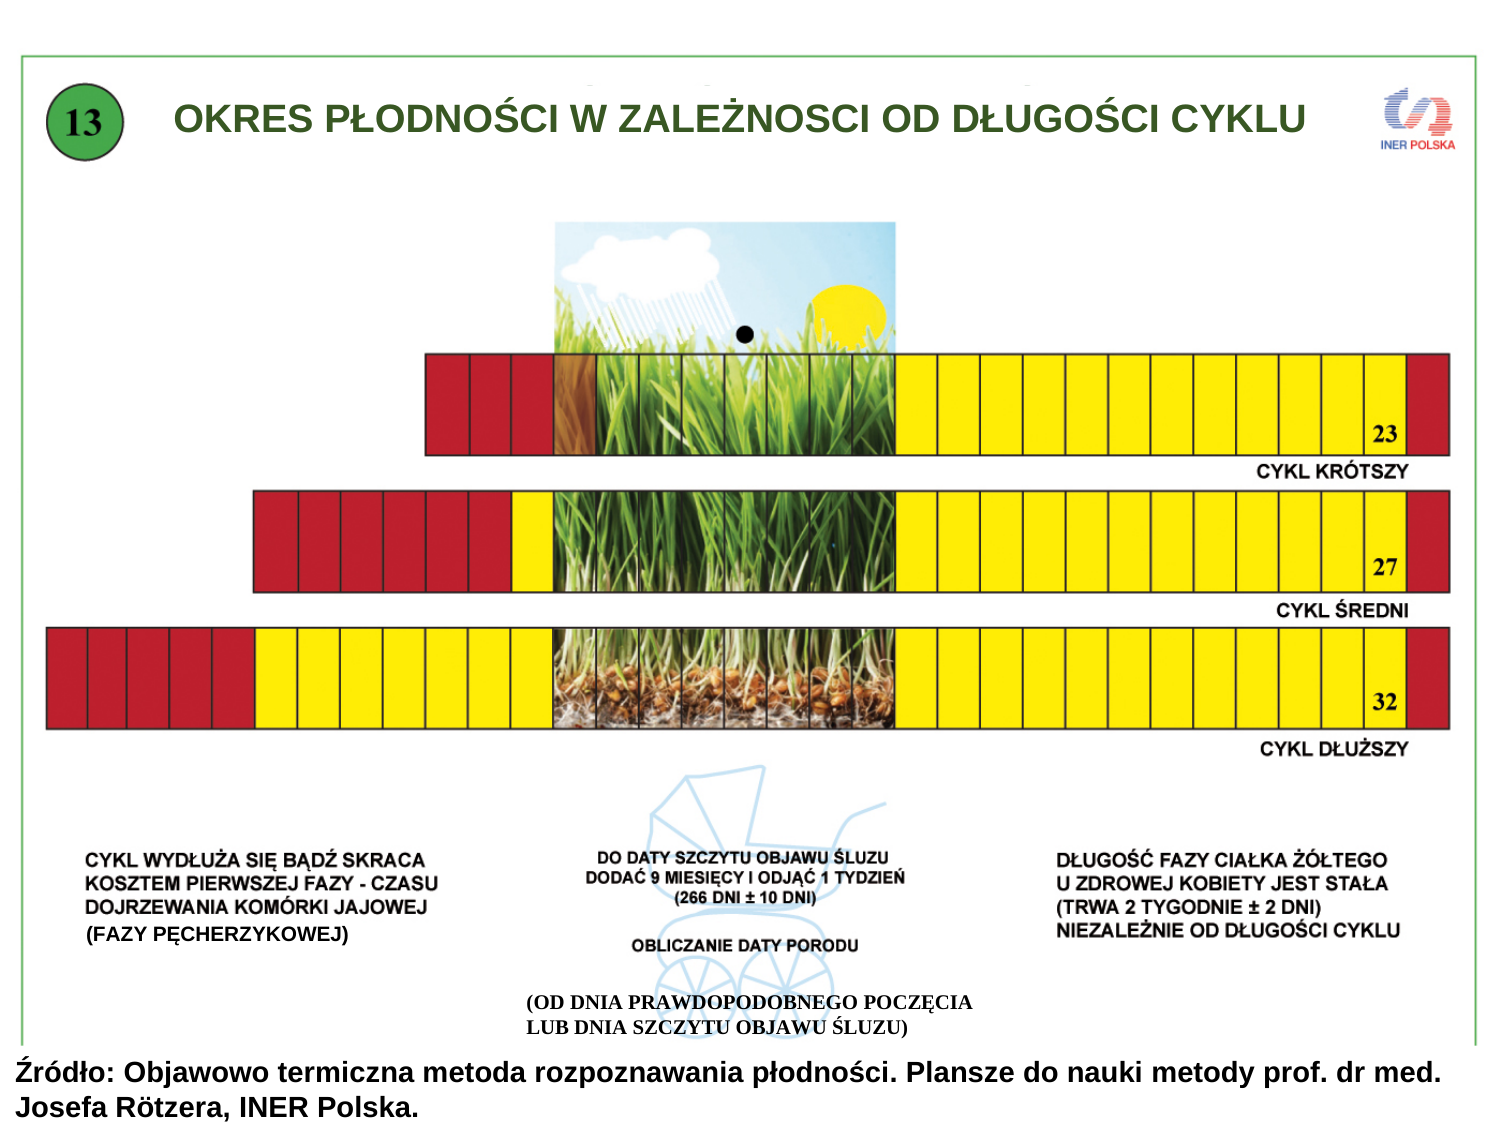

OKRES PŁODNOŚCI W ZALEŻNOSCI OD DŁUGOŚCI CYKLU
(FAZY PĘCHERZYKOWEJ)
(OD DNIA PRAWDOPODOBNEGO POCZĘCIA LUB DNIA SZCZYTU OBJAWU ŚLUZU)
Źródło: Objawowo termiczna metoda rozpoznawania płodności. Plansze do nauki metody prof. dr med. Josefa Rötzera, INER Polska.